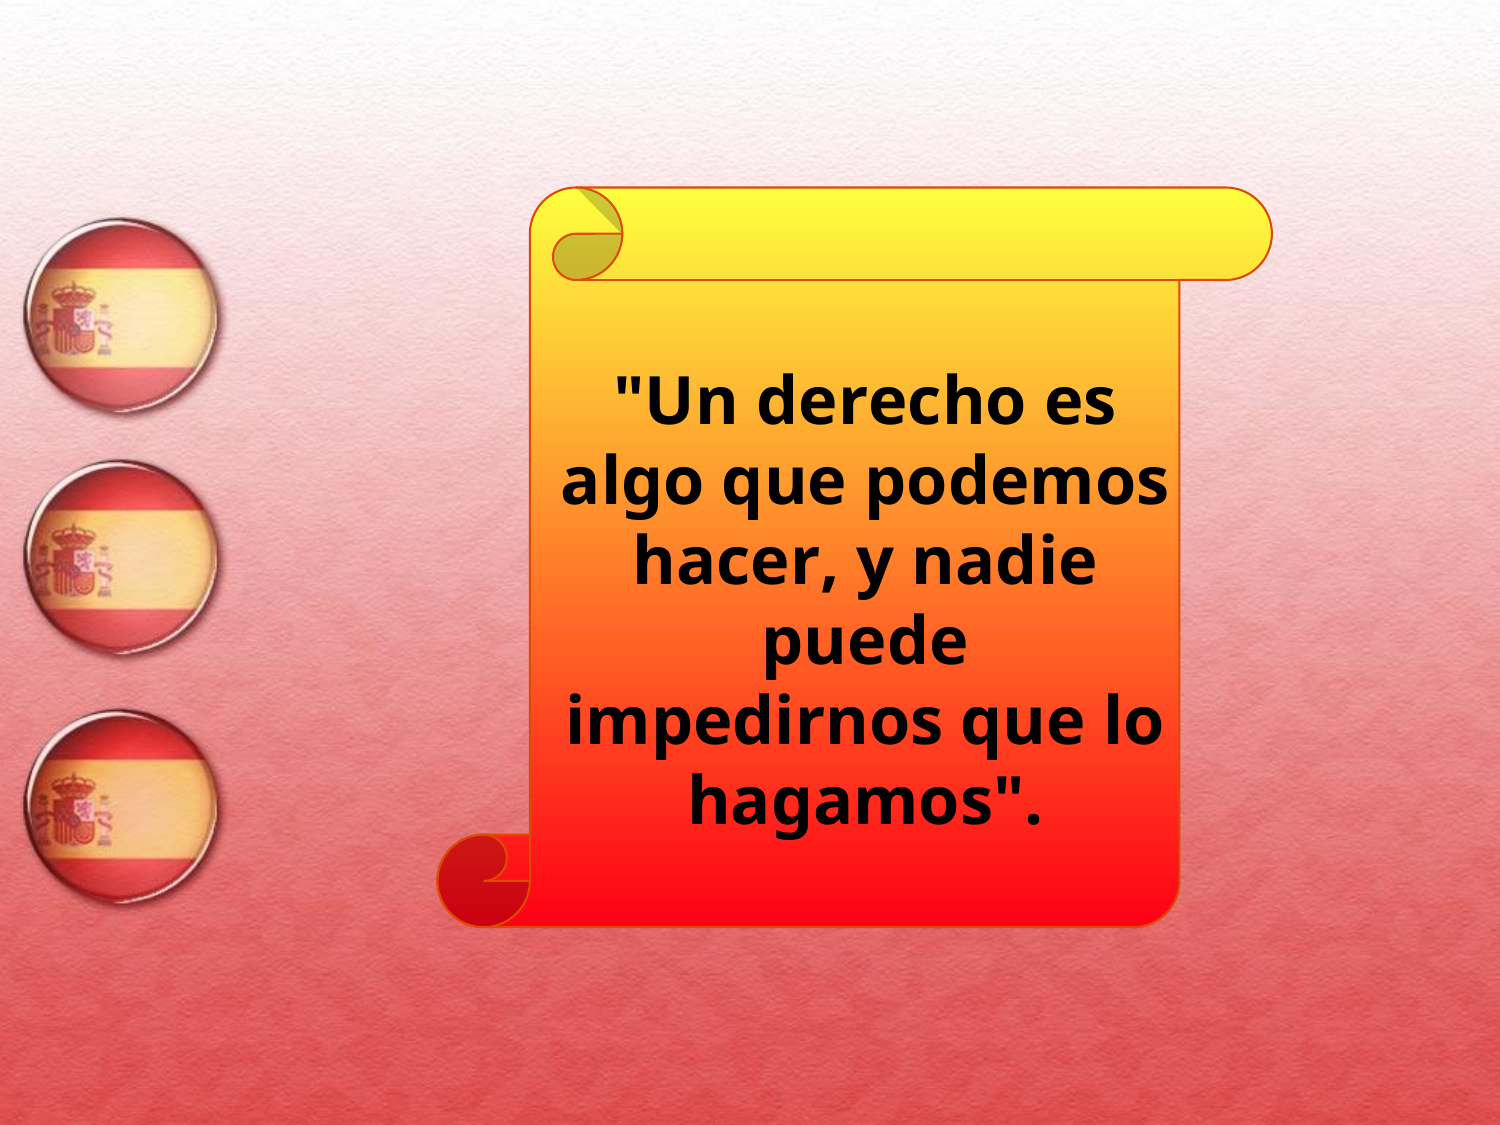

"Un derecho es algo que podemos hacer, y nadie puede
impedirnos que lo hagamos".
25